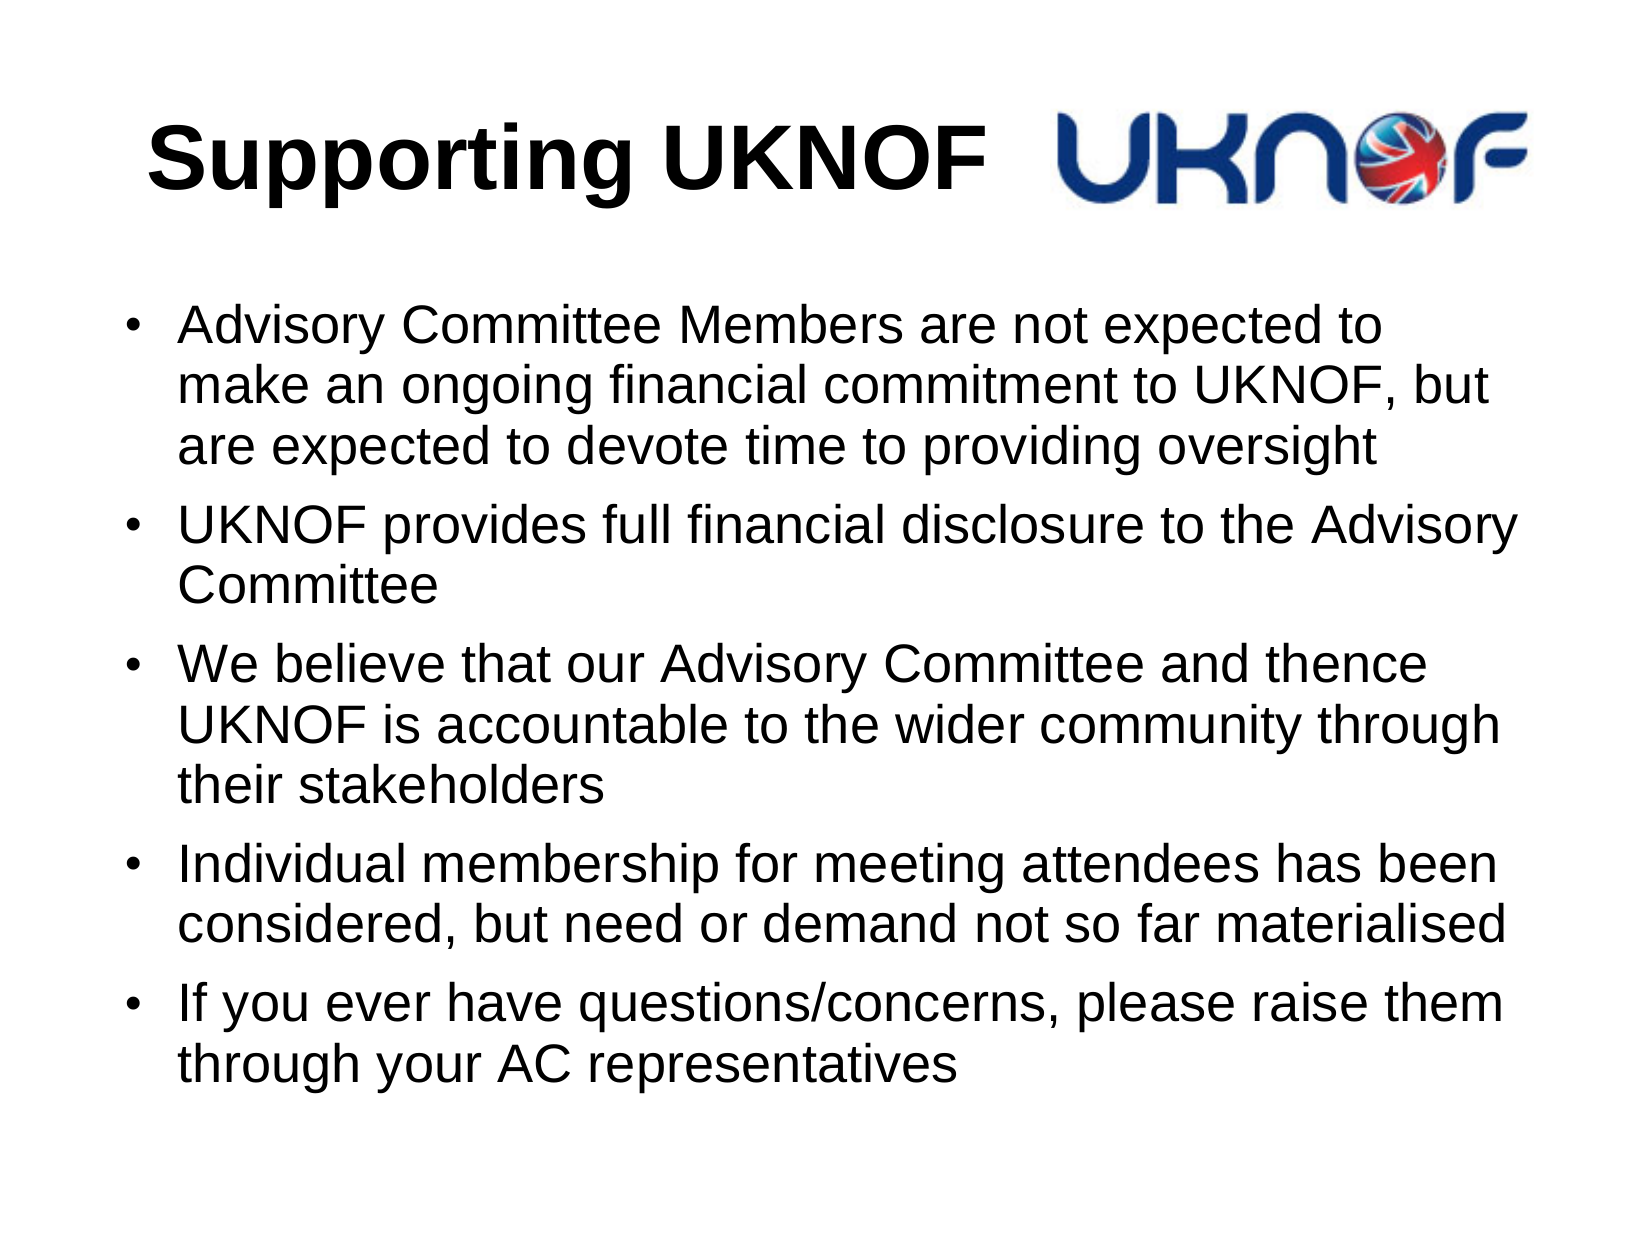

# Supporting UKNOF
Advisory Committee Members are not expected to make an ongoing financial commitment to UKNOF, but are expected to devote time to providing oversight
UKNOF provides full financial disclosure to the Advisory Committee
We believe that our Advisory Committee and thence UKNOF is accountable to the wider community through their stakeholders
Individual membership for meeting attendees has been considered, but need or demand not so far materialised
If you ever have questions/concerns, please raise them through your AC representatives